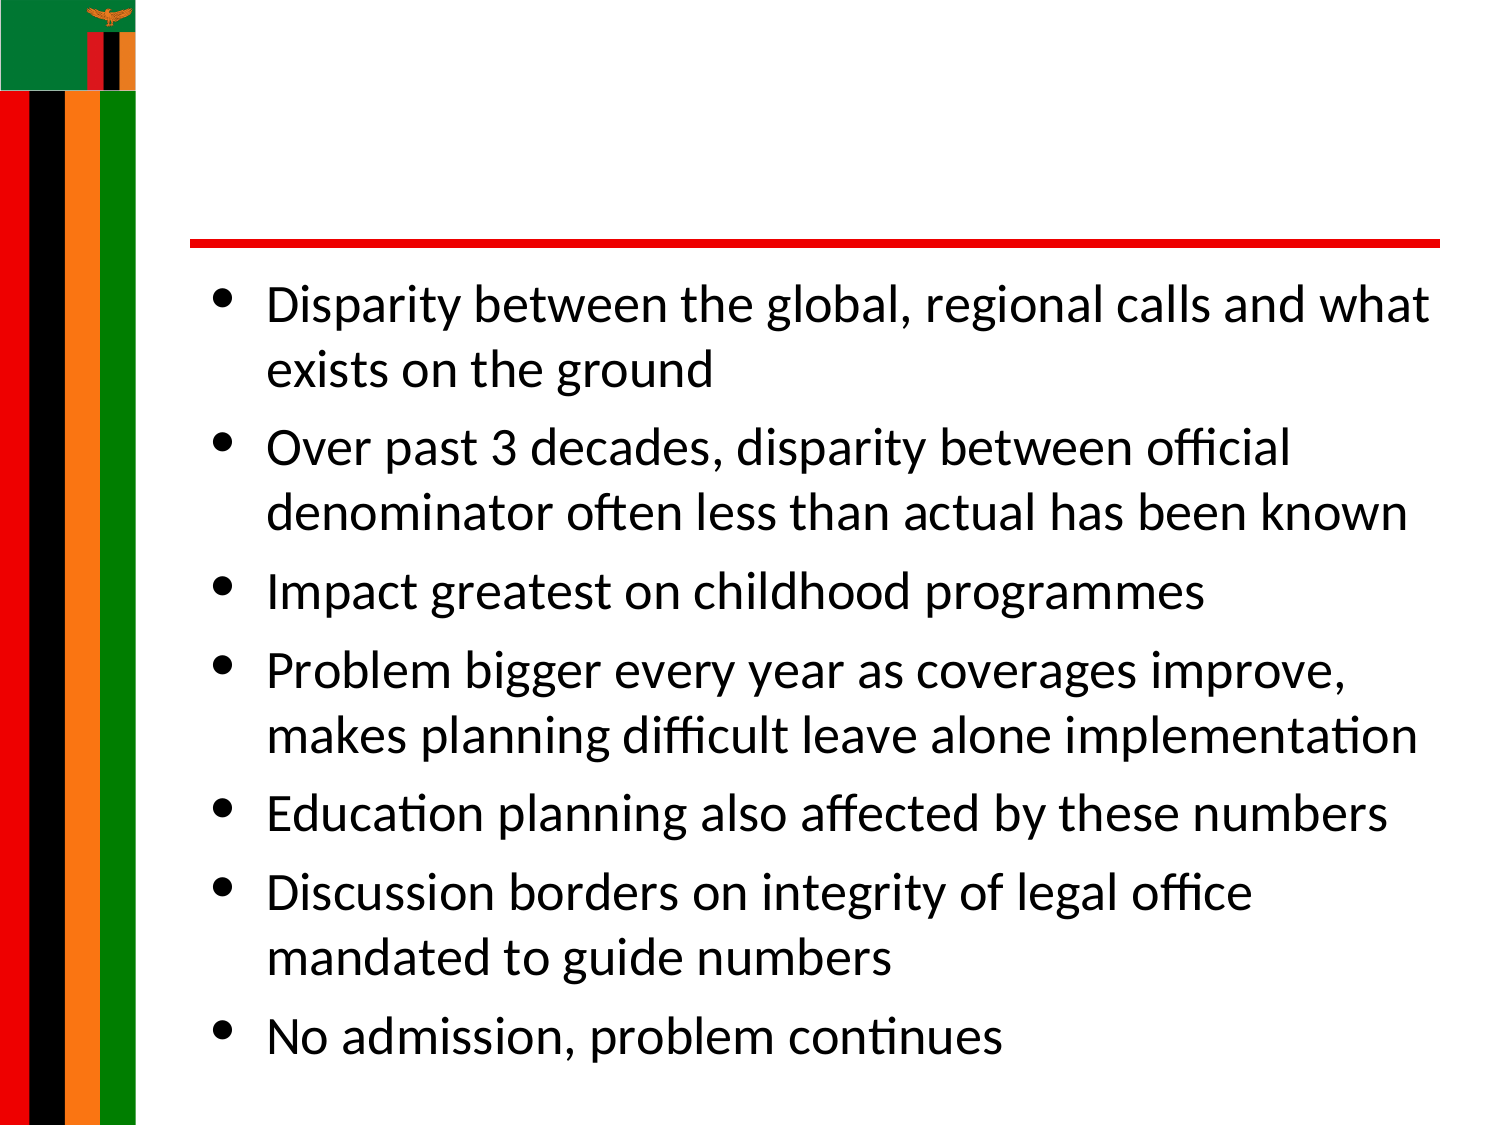

#
Disparity between the global, regional calls and what exists on the ground
Over past 3 decades, disparity between official denominator often less than actual has been known
Impact greatest on childhood programmes
Problem bigger every year as coverages improve, makes planning difficult leave alone implementation
Education planning also affected by these numbers
Discussion borders on integrity of legal office mandated to guide numbers
No admission, problem continues